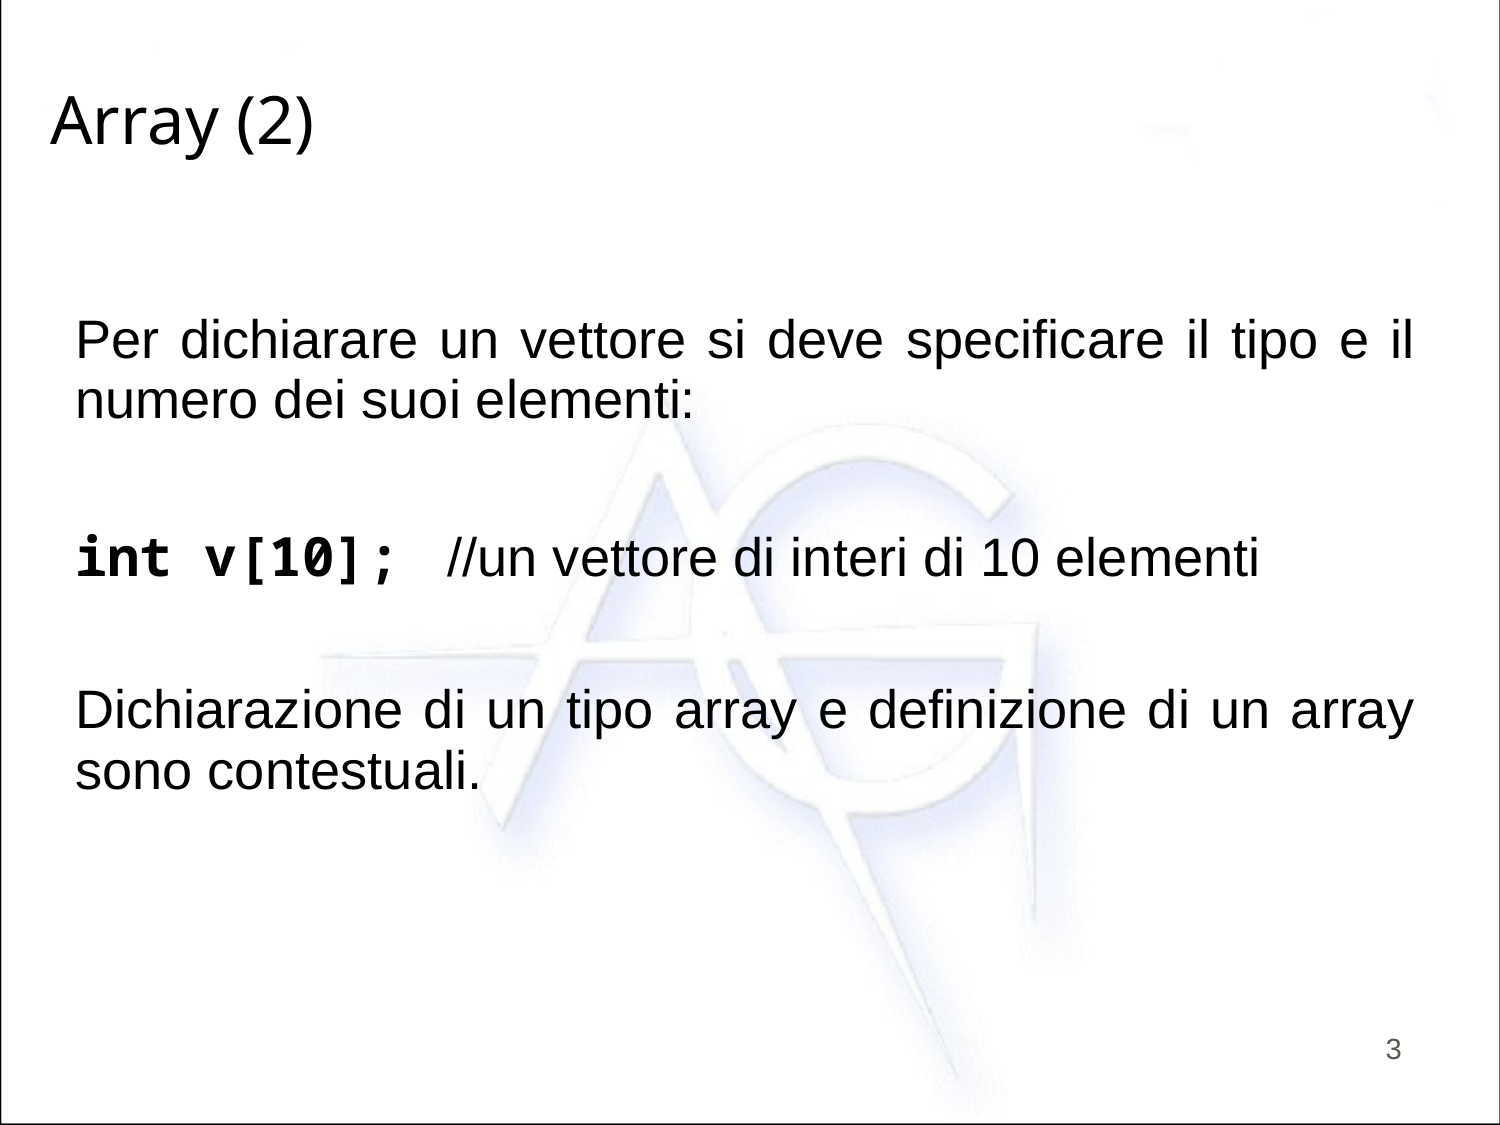

# Array (2)
Per dichiarare un vettore si deve specificare il tipo e il numero dei suoi elementi:
int v[10]; //un vettore di interi di 10 elementi
Dichiarazione di un tipo array e definizione di un array sono contestuali.
3